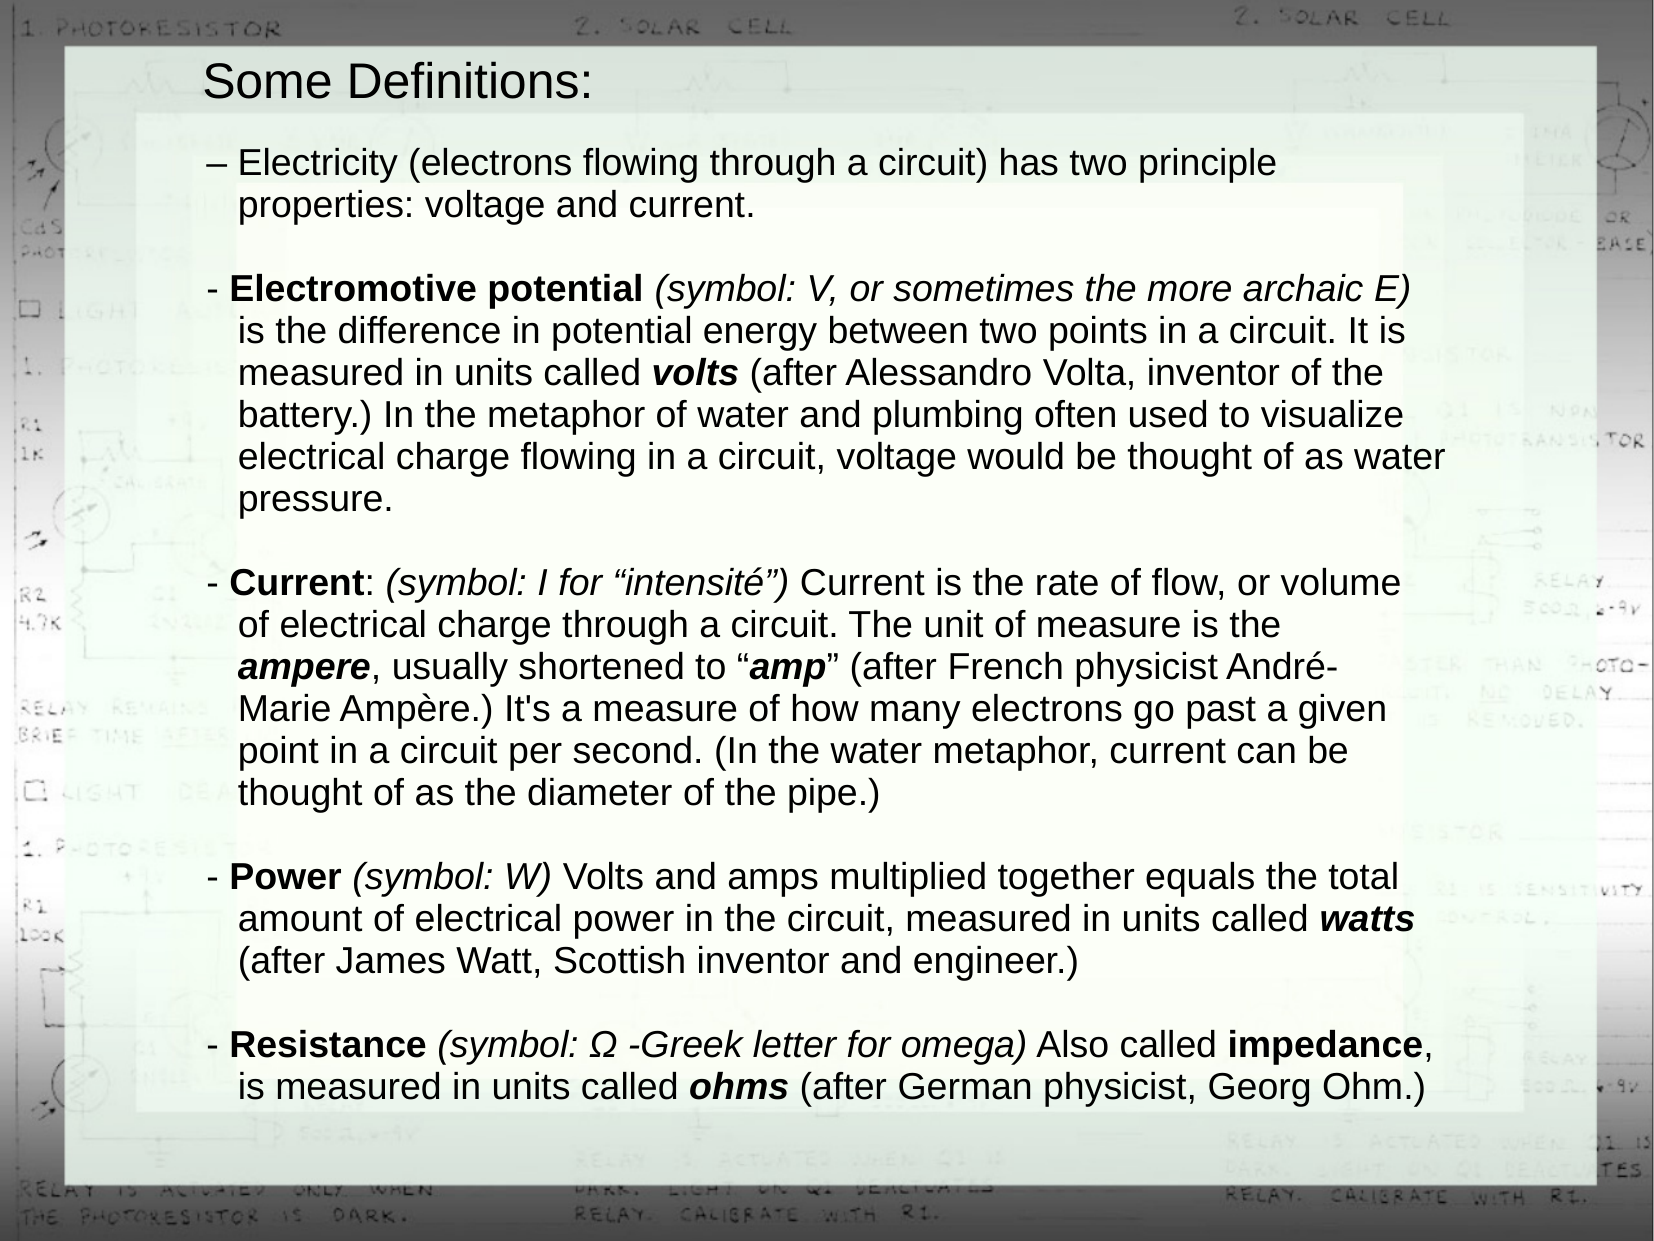

Some Definitions:
– Electricity (electrons flowing through a circuit) has two principle
 properties: voltage and current.
- Electromotive potential (symbol: V, or sometimes the more archaic E)
 is the difference in potential energy between two points in a circuit. It is
 measured in units called volts (after Alessandro Volta, inventor of the
 battery.) In the metaphor of water and plumbing often used to visualize
 electrical charge flowing in a circuit, voltage would be thought of as water
 pressure.
- Current: (symbol: I for “intensité”) Current is the rate of flow, or volume
 of electrical charge through a circuit. The unit of measure is the
 ampere, usually shortened to “amp” (after French physicist André-
 Marie Ampère.) It's a measure of how many electrons go past a given
 point in a circuit per second. (In the water metaphor, current can be
 thought of as the diameter of the pipe.)
- Power (symbol: W) Volts and amps multiplied together equals the total
 amount of electrical power in the circuit, measured in units called watts
 (after James Watt, Scottish inventor and engineer.)
- Resistance (symbol: Ω -Greek letter for omega) Also called impedance,
 is measured in units called ohms (after German physicist, Georg Ohm.)